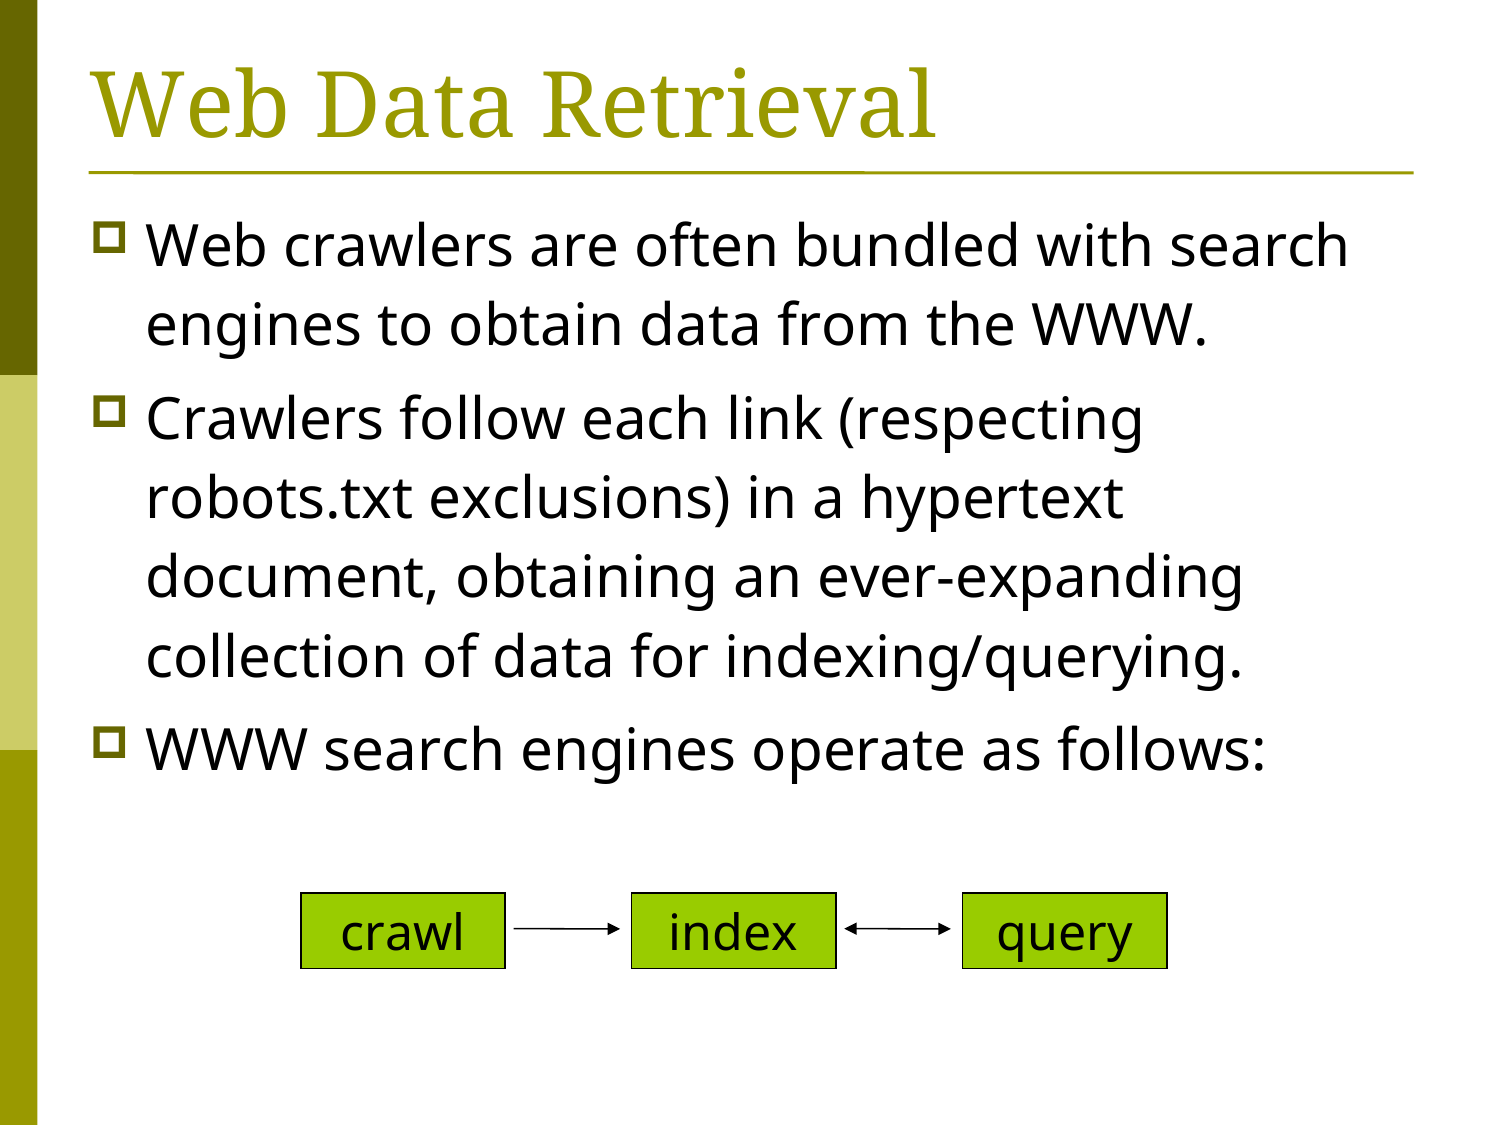

# Web Data Retrieval
Web crawlers are often bundled with search engines to obtain data from the WWW.
Crawlers follow each link (respecting robots.txt exclusions) in a hypertext document, obtaining an ever-expanding collection of data for indexing/querying.
WWW search engines operate as follows:
crawl
index
query